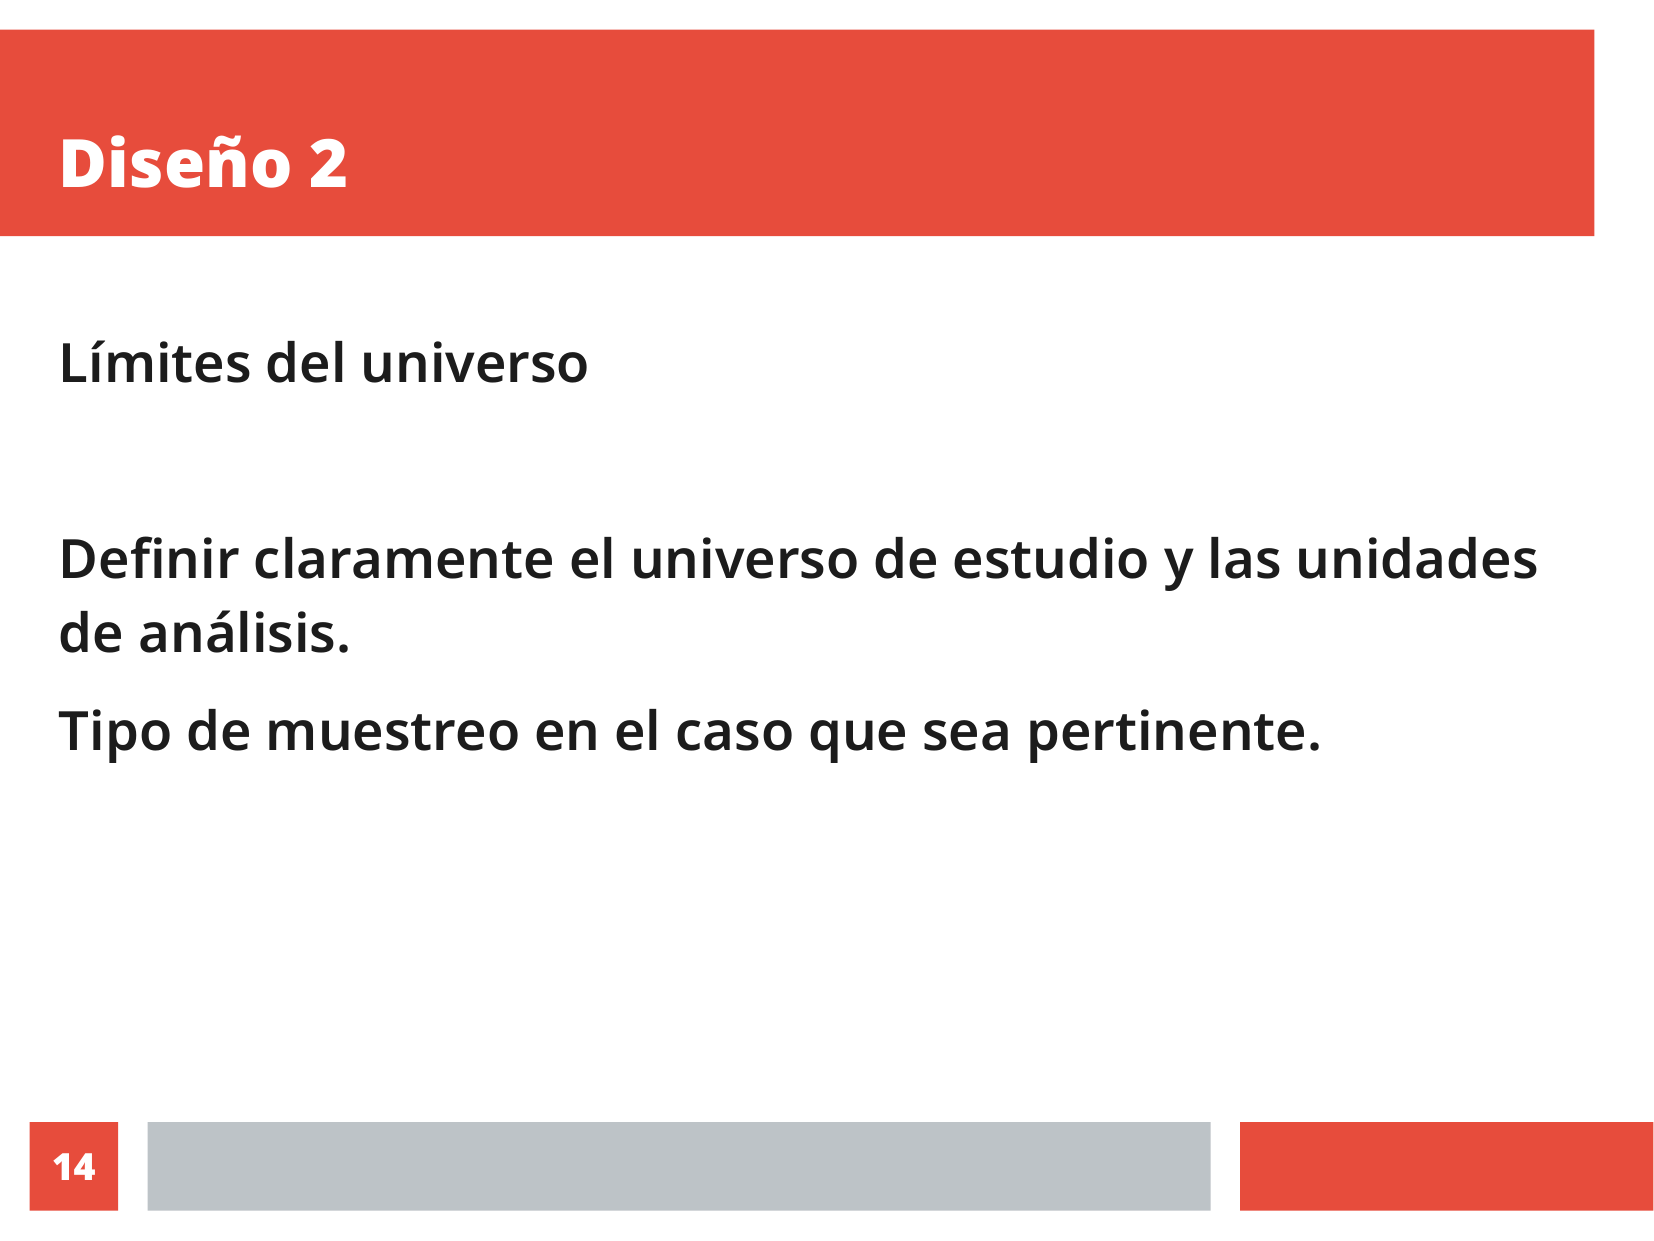

# Diseño 2
Límites del universo
Definir claramente el universo de estudio y las unidades de análisis.
Tipo de muestreo en el caso que sea pertinente.
14